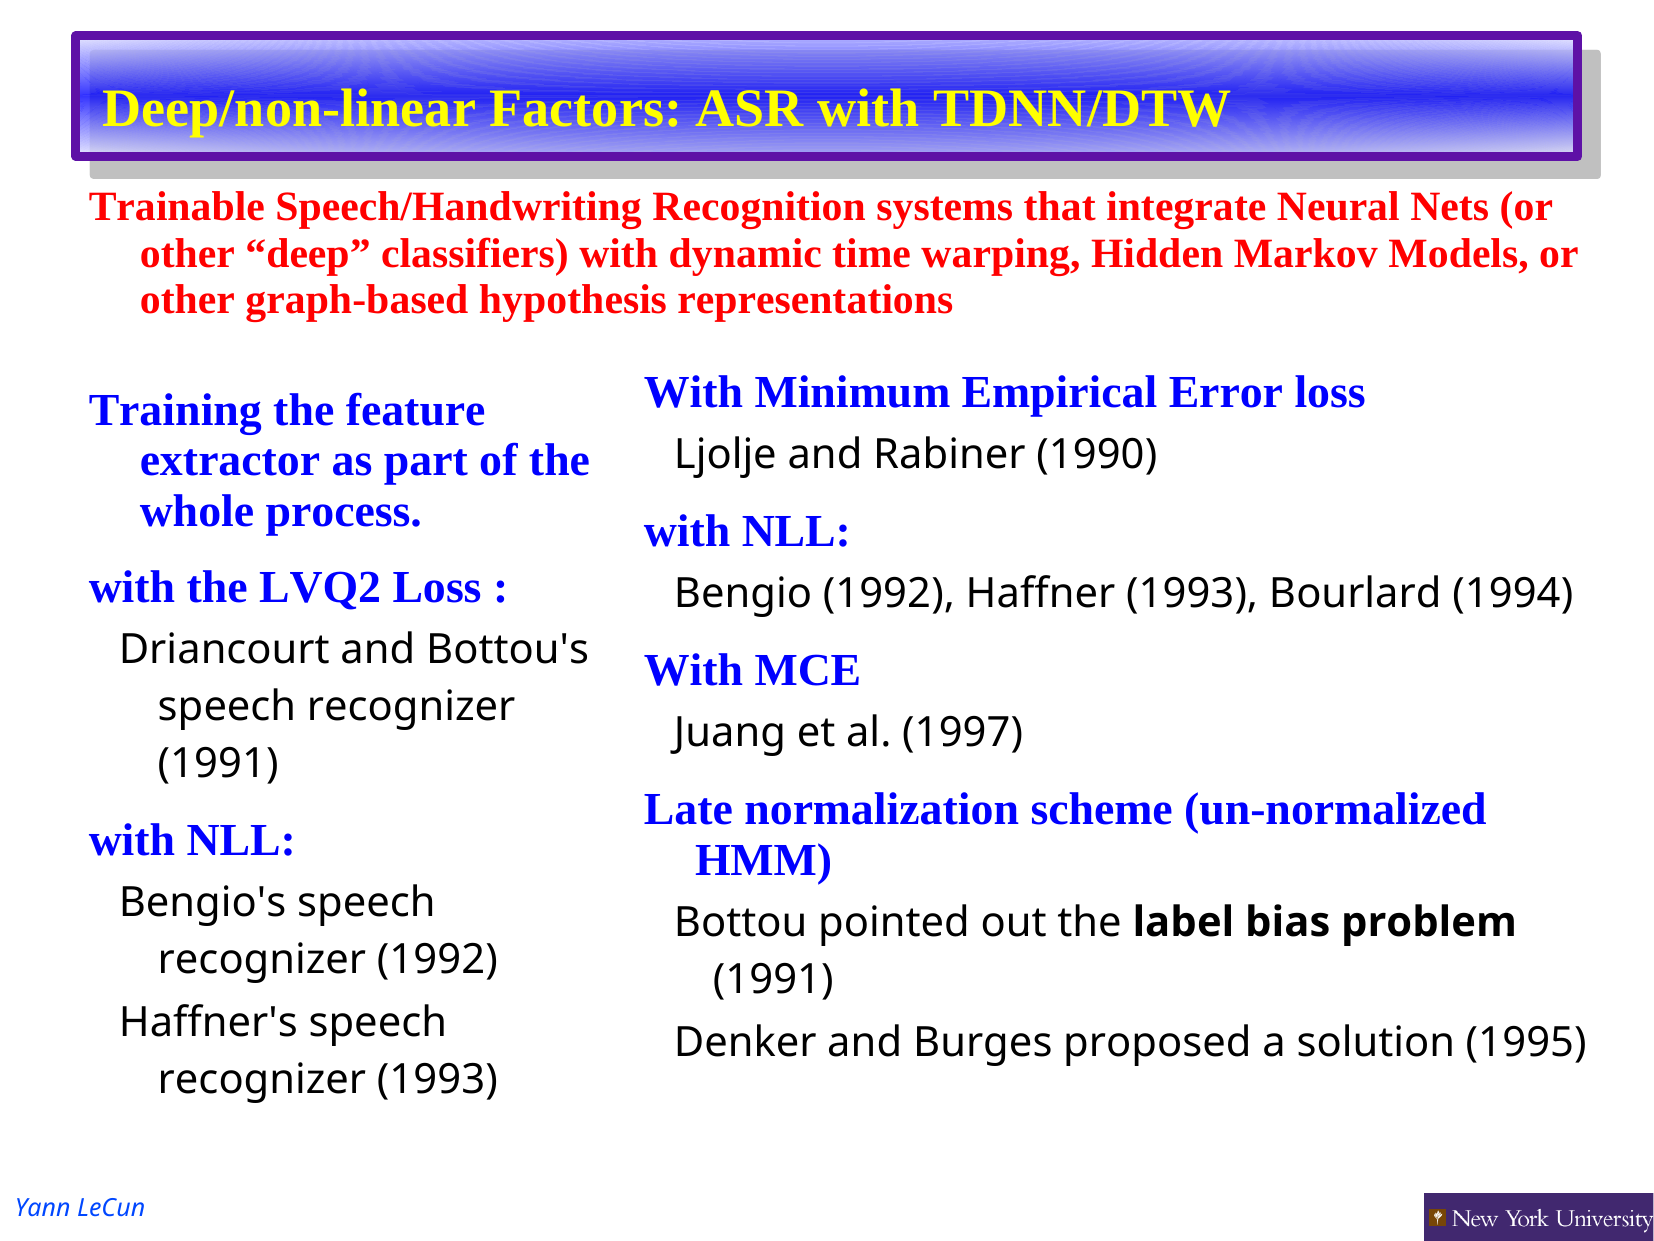

# Deep/non-linear Factors: ASR with TDNN/DTW
Trainable Speech/Handwriting Recognition systems that integrate Neural Nets (or other “deep” classifiers) with dynamic time warping, Hidden Markov Models, or other graph-based hypothesis representations
With Minimum Empirical Error loss
Ljolje and Rabiner (1990)
with NLL:
Bengio (1992), Haffner (1993), Bourlard (1994)
With MCE
Juang et al. (1997)
Late normalization scheme (un-normalized HMM)
Bottou pointed out the label bias problem (1991)
Denker and Burges proposed a solution (1995)
Training the feature extractor as part of the whole process.
with the LVQ2 Loss :
Driancourt and Bottou's speech recognizer (1991)
with NLL:
Bengio's speech recognizer (1992)
Haffner's speech recognizer (1993)